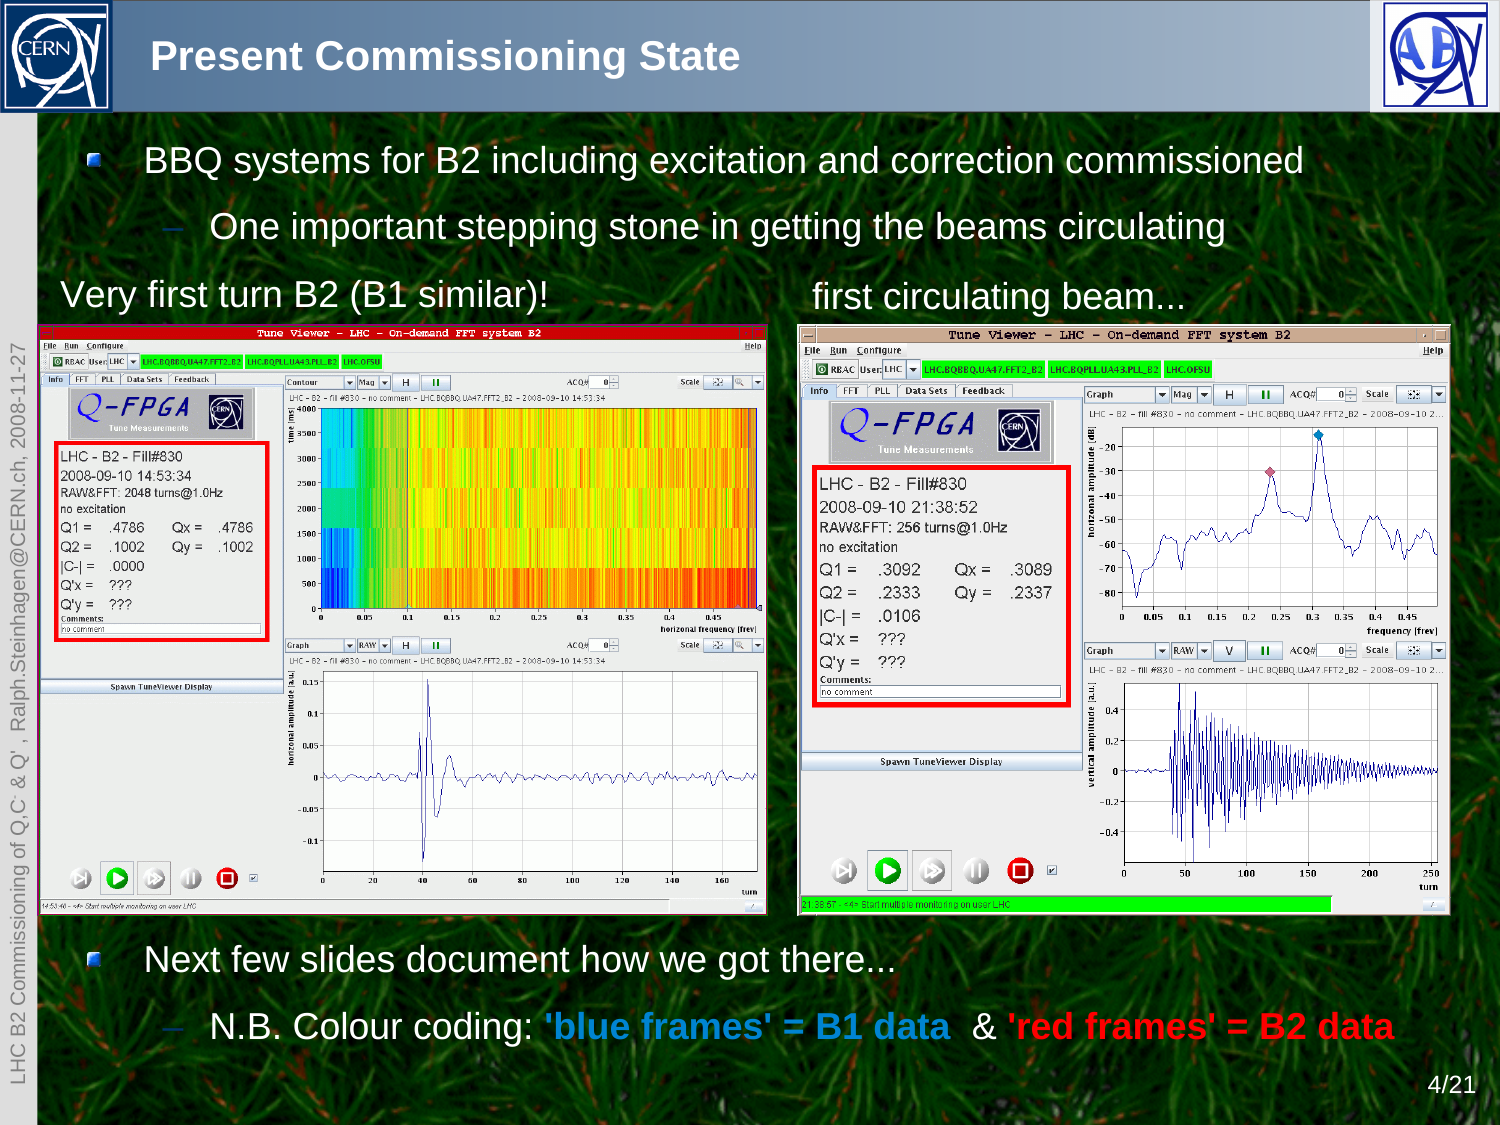

# Present Commissioning State
BBQ systems for B2 including excitation and correction commissioned
One important stepping stone in getting the beams circulating
Next few slides document how we got there...
N.B. Colour coding: 'blue frames' = B1 data & 'red frames' = B2 data
Very first turn B2 (B1 similar)!
first circulating beam...